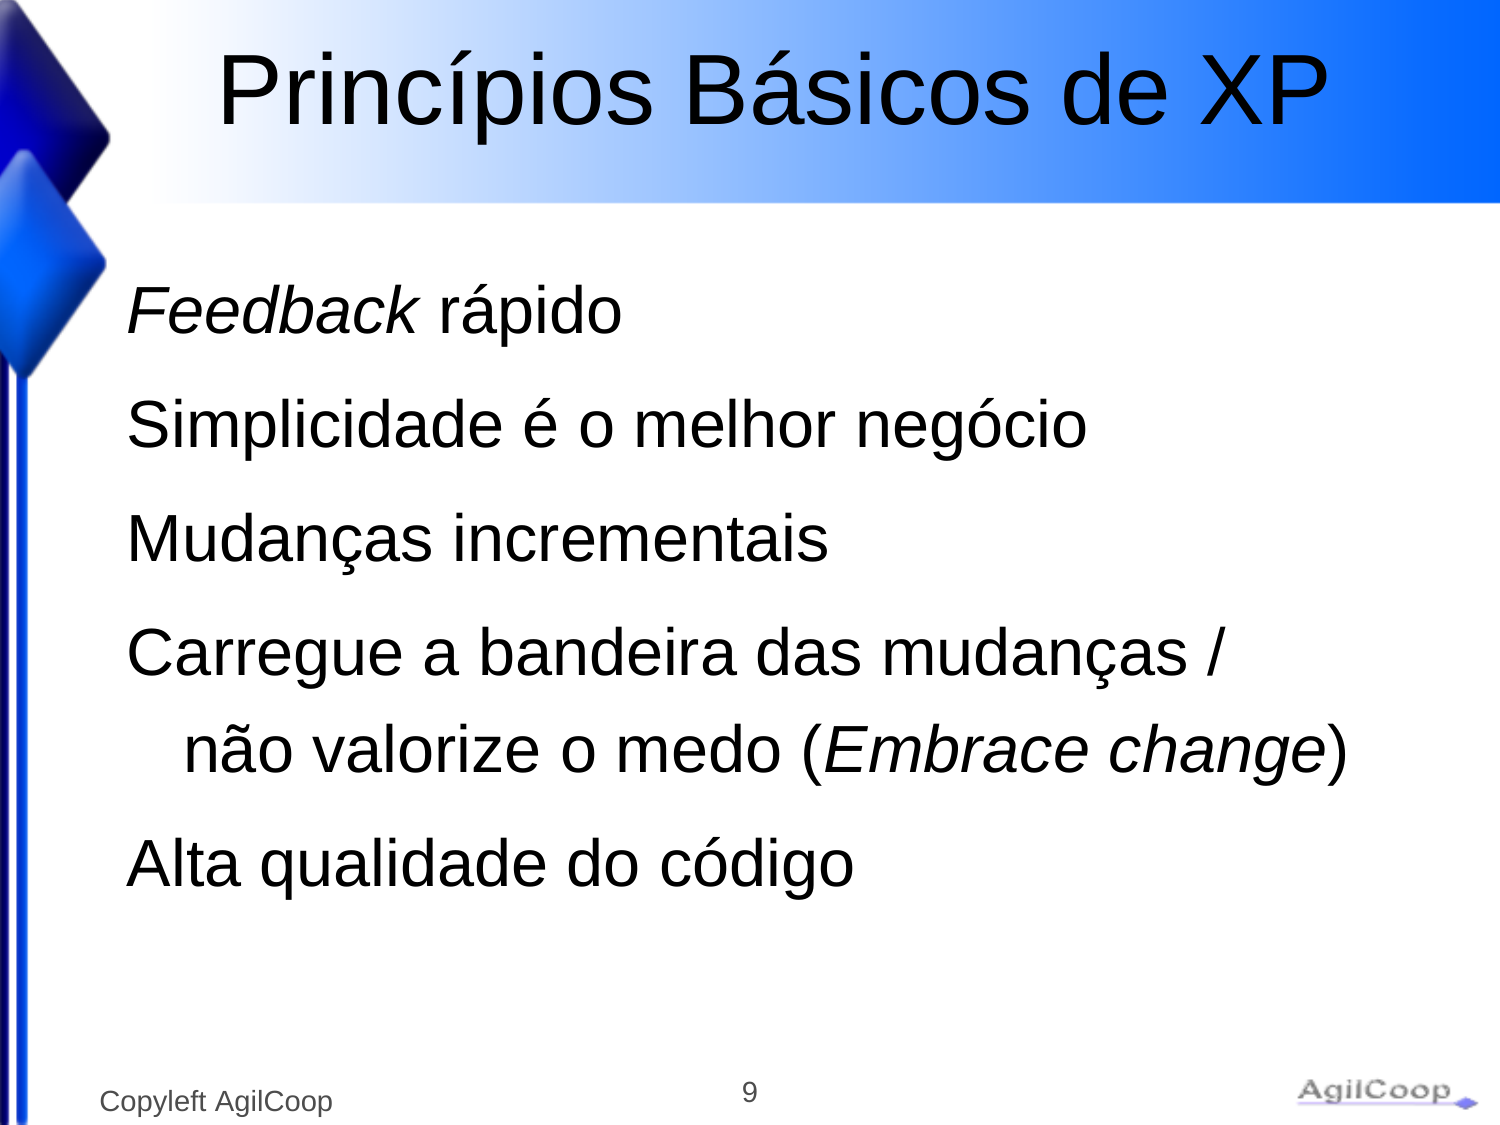

# Princípios Básicos de XP
Feedback rápido
Simplicidade é o melhor negócio
Mudanças incrementais
Carregue a bandeira das mudanças /
não valorize o medo (Embrace change)
Alta qualidade do código
9